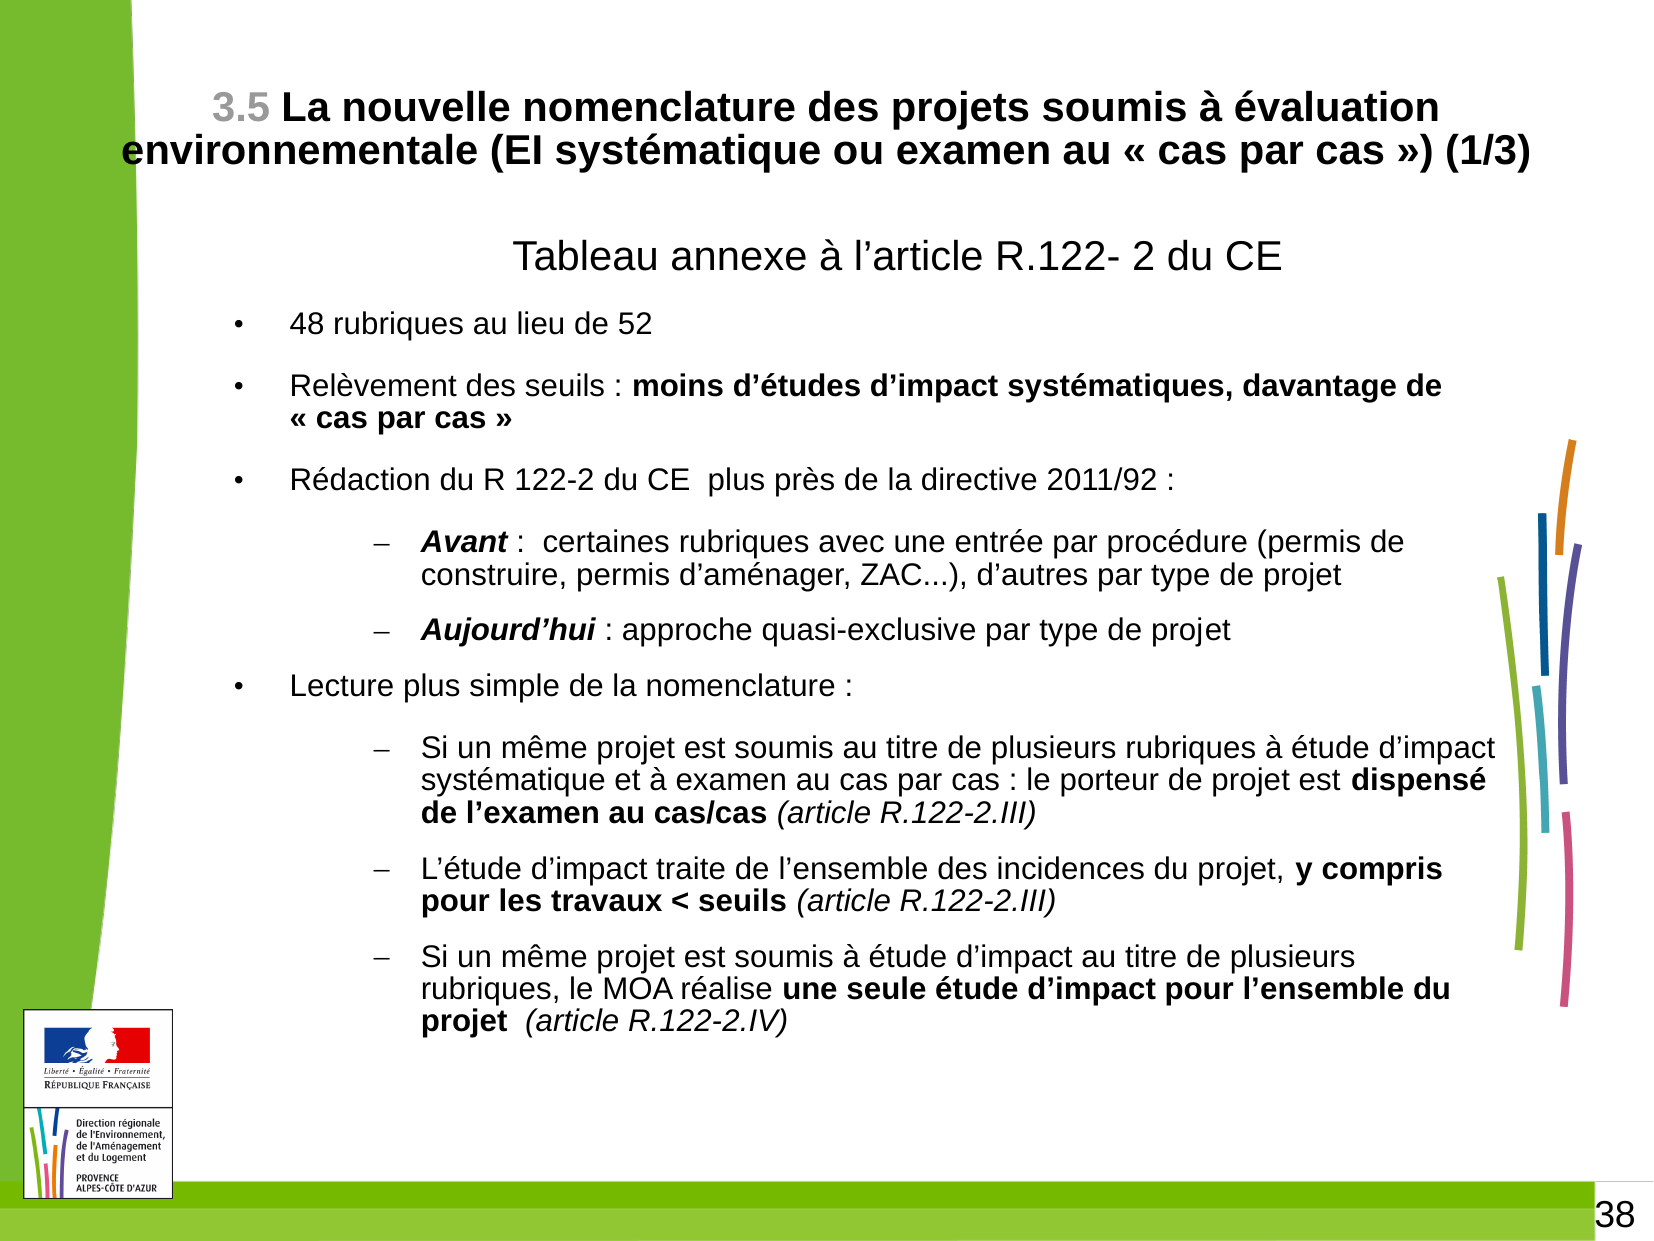

# 3.5 La nouvelle nomenclature des projets soumis à évaluation environnementale (EI systématique ou examen au « cas par cas ») (1/3)
Tableau annexe à l’article R.122- 2 du CE
48 rubriques au lieu de 52
Relèvement des seuils : moins d’études d’impact systématiques, davantage de « cas par cas »
Rédaction du R 122-2 du CE plus près de la directive 2011/92 :
Avant : certaines rubriques avec une entrée par procédure (permis de construire, permis d’aménager, ZAC...), d’autres par type de projet
Aujourd’hui : approche quasi-exclusive par type de projet
Lecture plus simple de la nomenclature :
Si un même projet est soumis au titre de plusieurs rubriques à étude d’impact systématique et à examen au cas par cas : le porteur de projet est dispensé de l’examen au cas/cas (article R.122-2.III)
L’étude d’impact traite de l’ensemble des incidences du projet, y compris pour les travaux < seuils (article R.122-2.III)
Si un même projet est soumis à étude d’impact au titre de plusieurs rubriques, le MOA réalise une seule étude d’impact pour l’ensemble du projet (article R.122-2.IV)